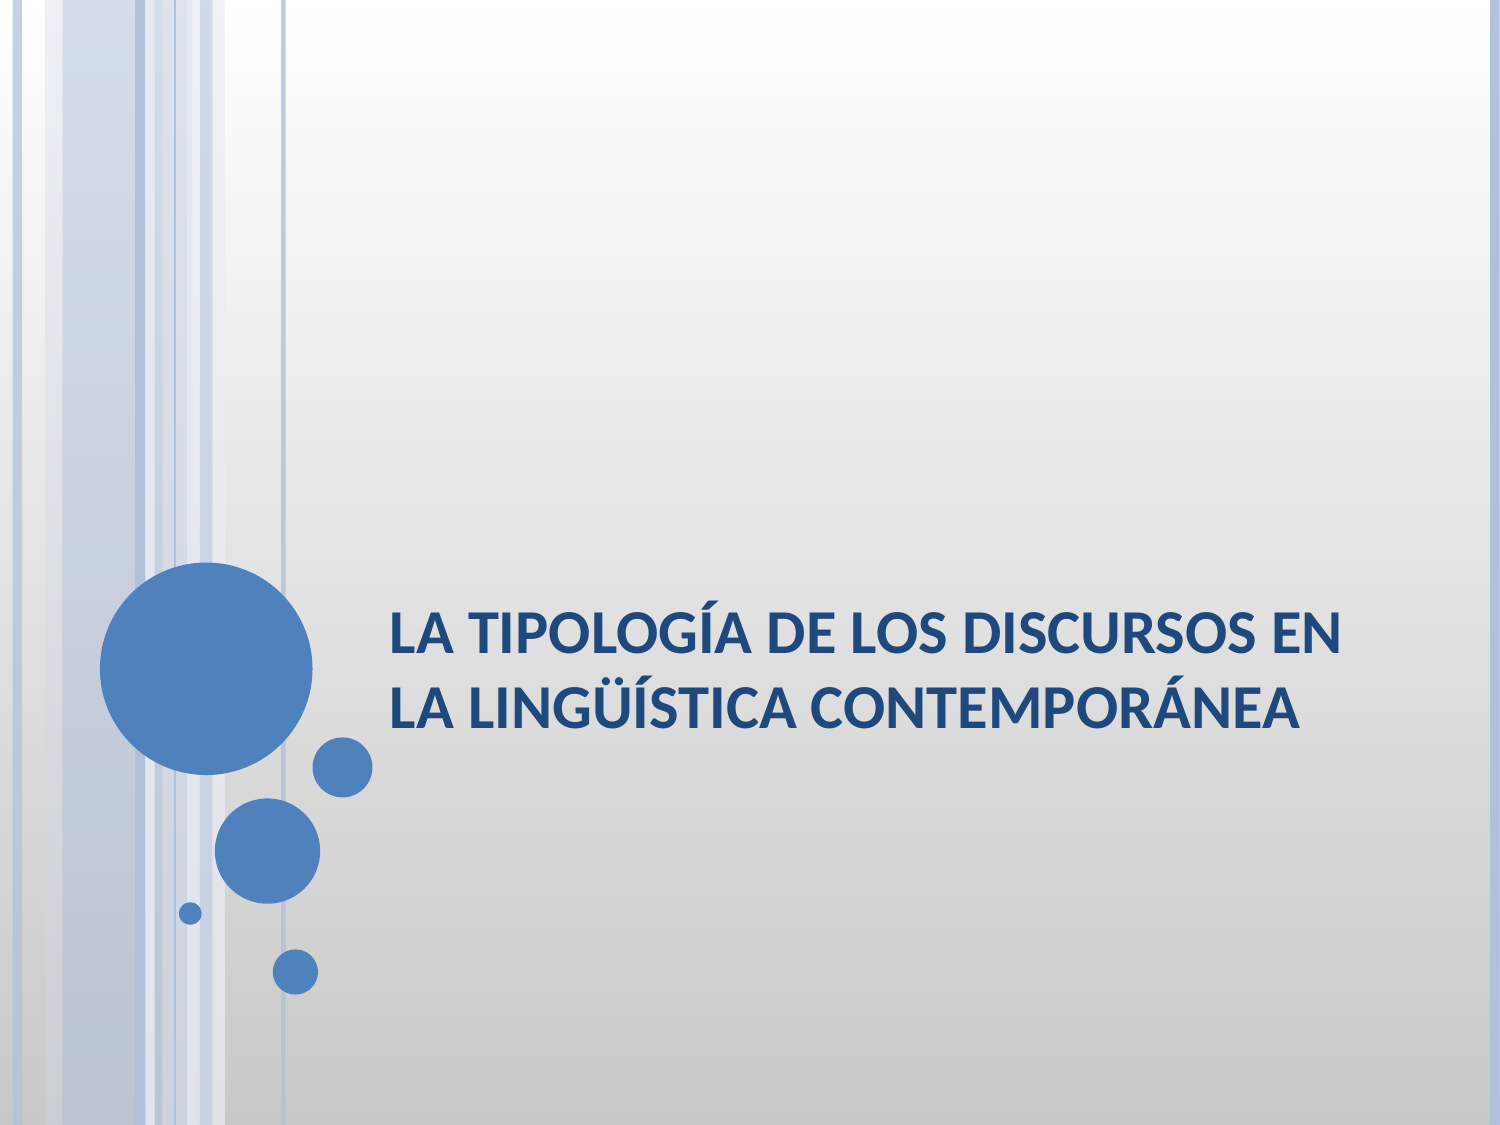

# LA TIPOLOGÍA DE LOS DISCURSOS EN LA LINGÜÍSTICA CONTEMPORÁNEA